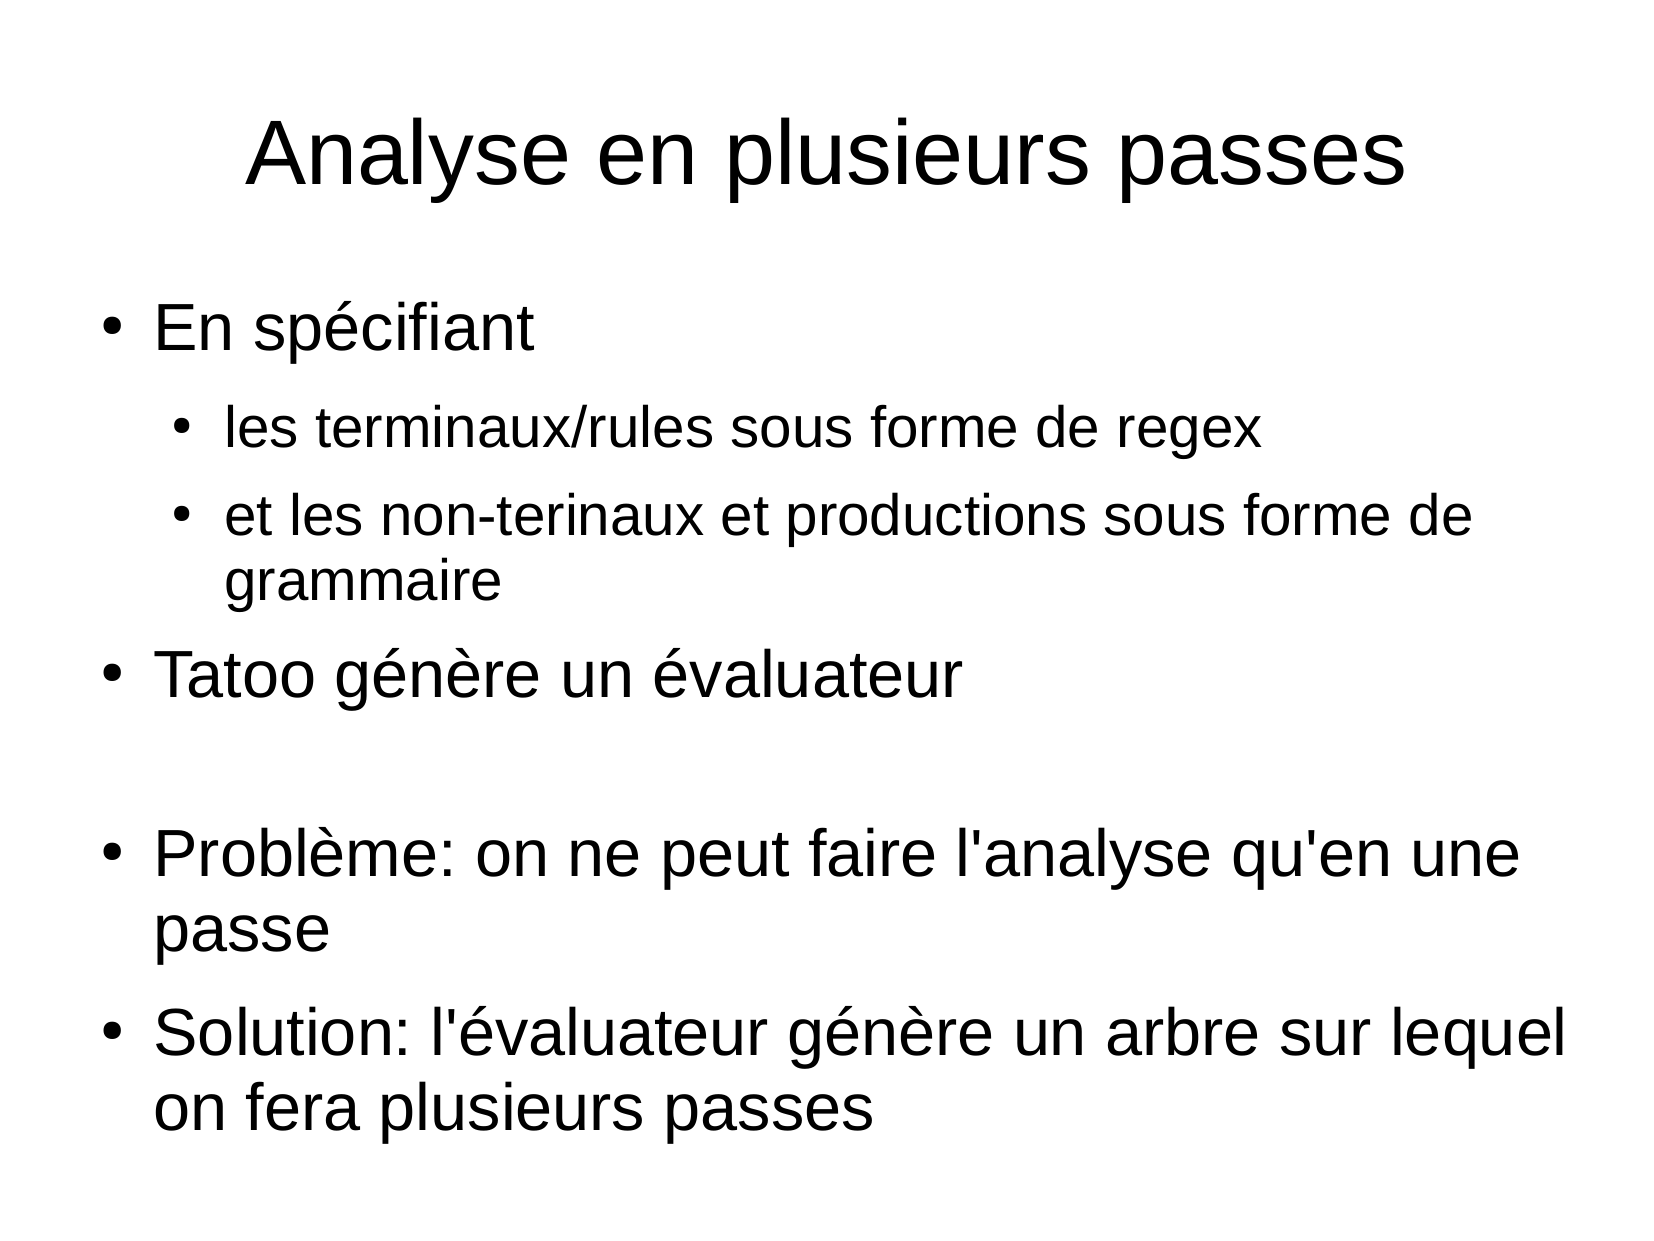

# Analyse en plusieurs passes
En spécifiant
les terminaux/rules sous forme de regex
et les non-terinaux et productions sous forme de grammaire
Tatoo génère un évaluateur
Problème: on ne peut faire l'analyse qu'en une passe
Solution: l'évaluateur génère un arbre sur lequel on fera plusieurs passes